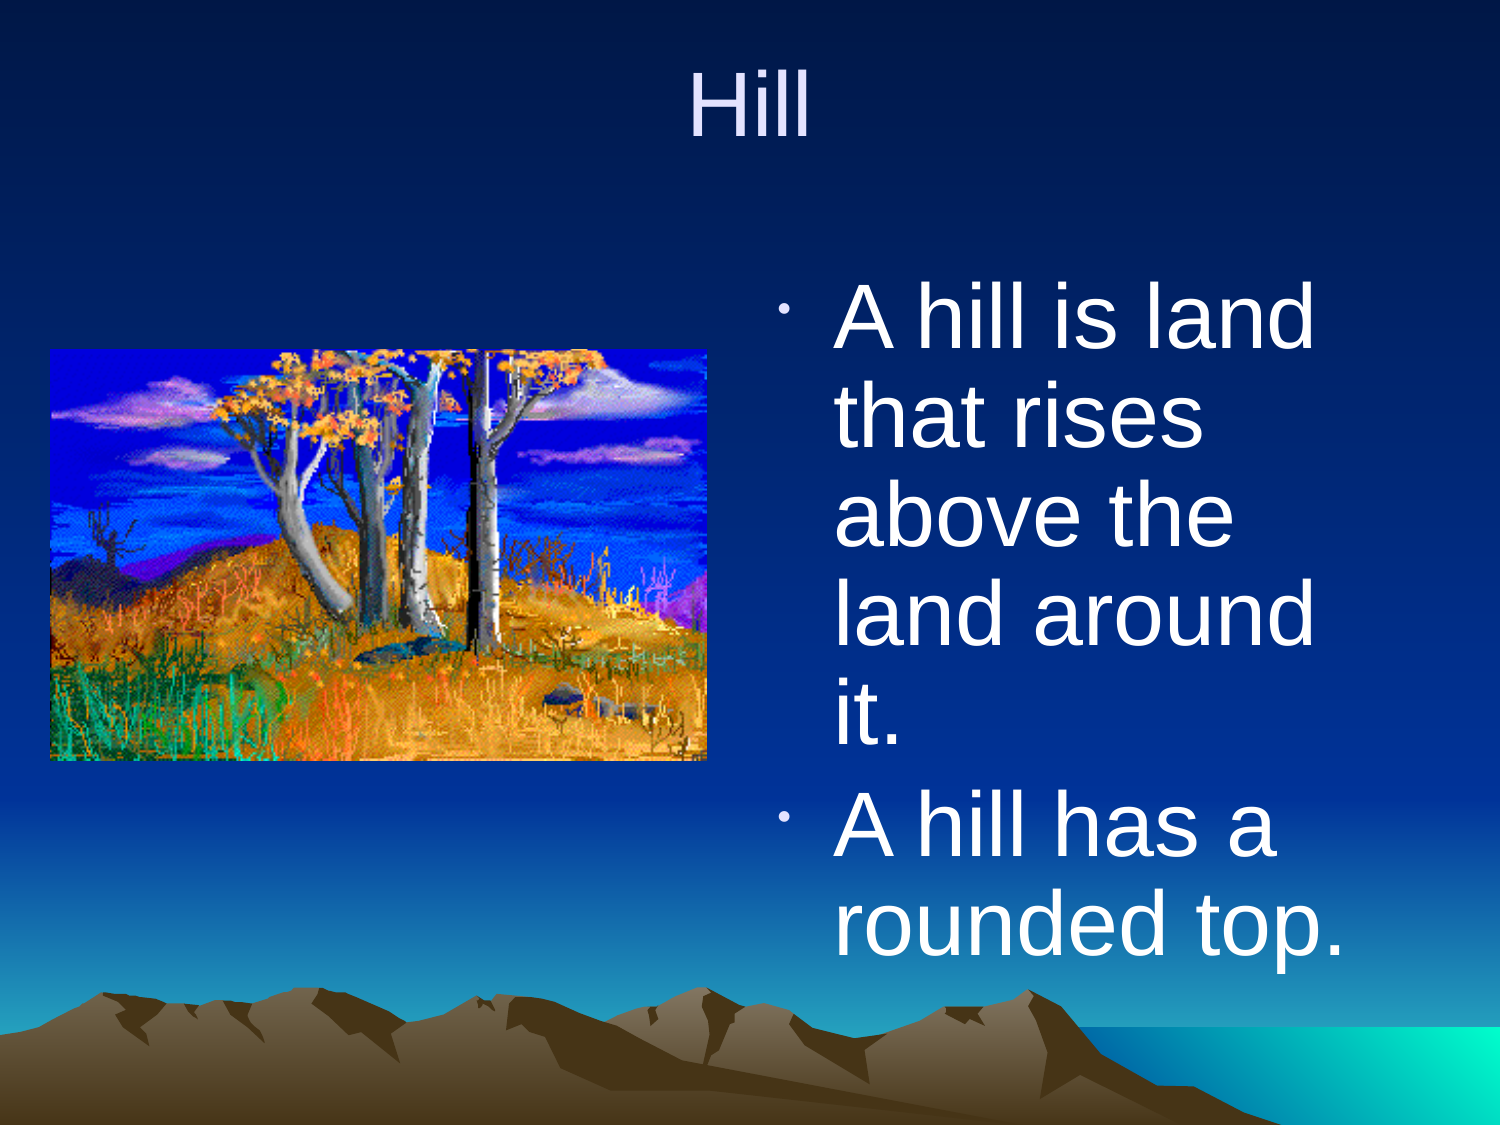

# Hill
A hill is land that rises above the land around it.
A hill has a rounded top.